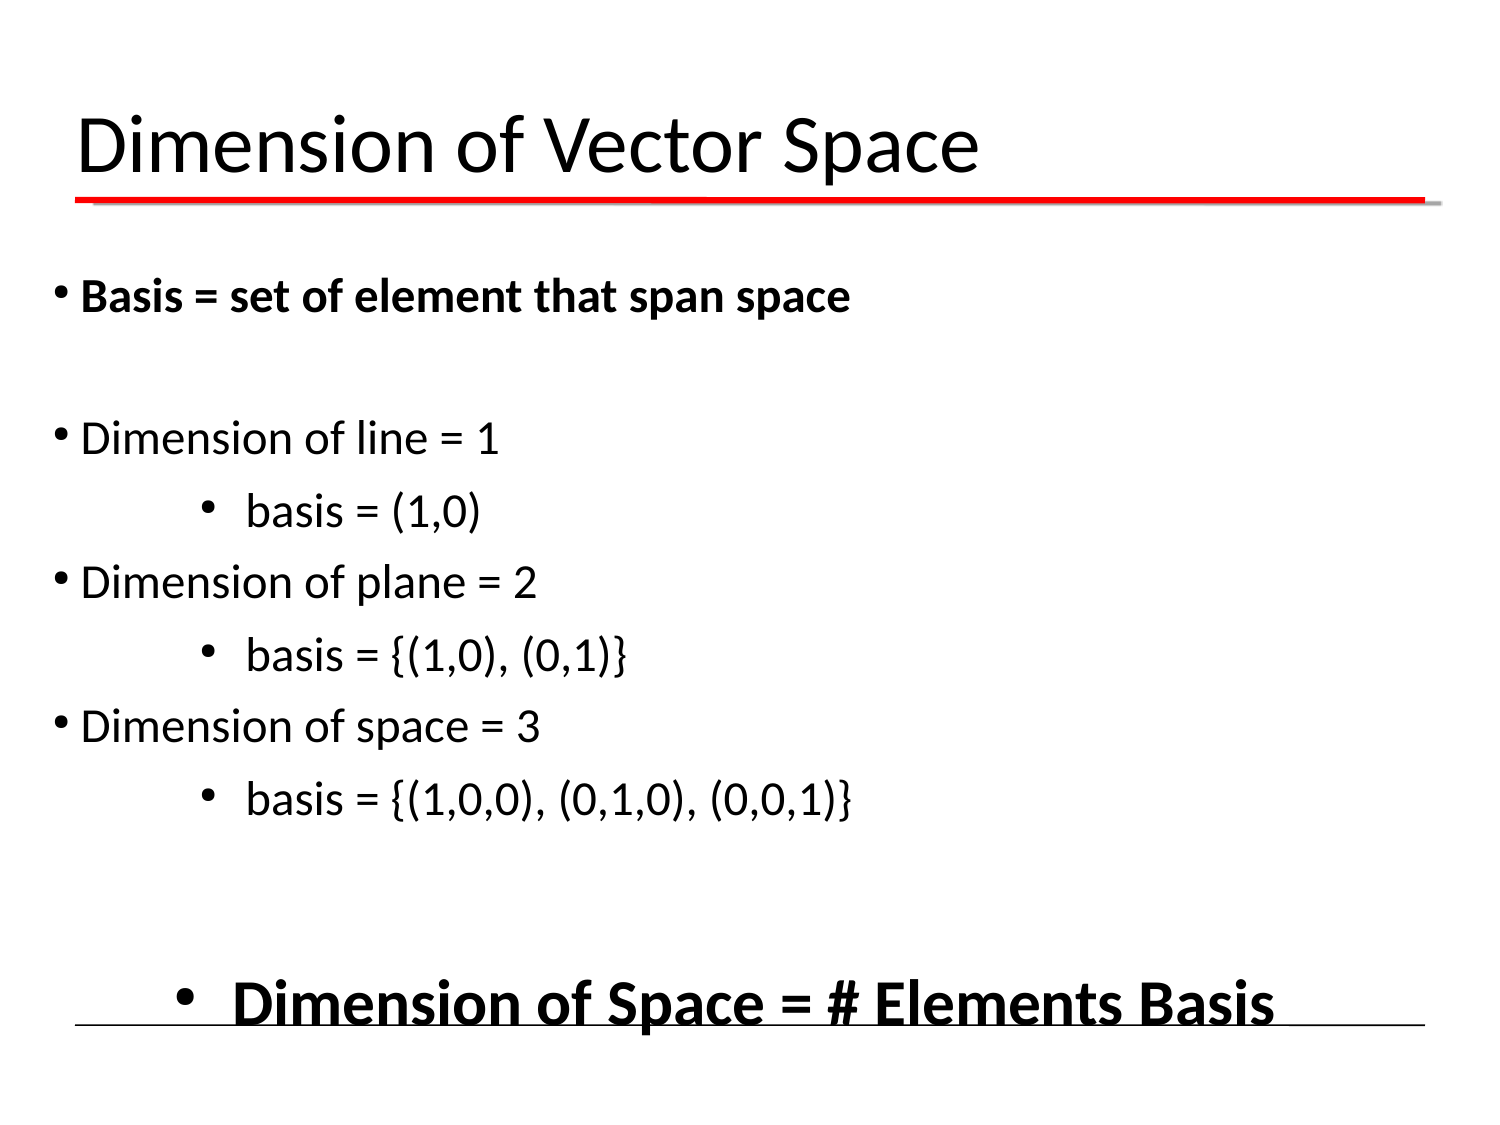

# Dimension of Vector Space
 Basis = set of element that span space
 Dimension of line = 1
basis = (1,0)
 Dimension of plane = 2
basis = {(1,0), (0,1)}
 Dimension of space = 3
basis = {(1,0,0), (0,1,0), (0,0,1)}
Dimension of Space = # Elements Basis